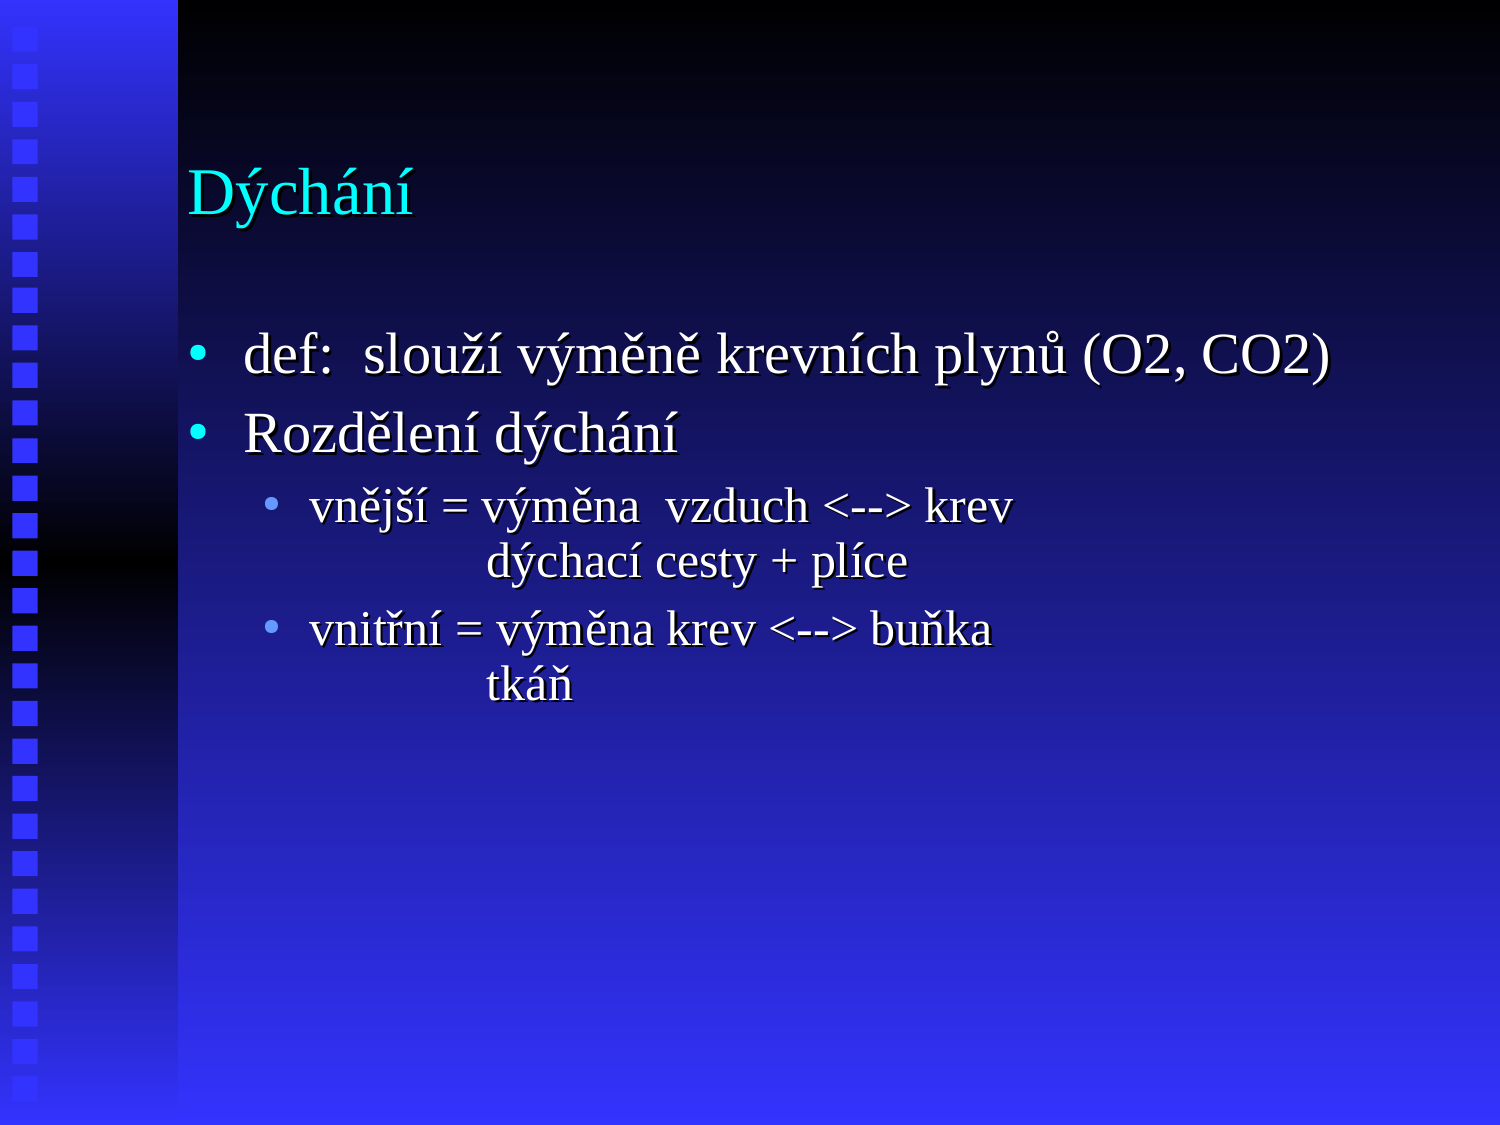

# Dýchání
def: slouží výměně krevních plynů (O2, CO2)
Rozdělení dýchání
vnější = výměna vzduch <--> krev
 		dýchací cesty + plíce
vnitřní = výměna krev <--> buňka
		tkáň